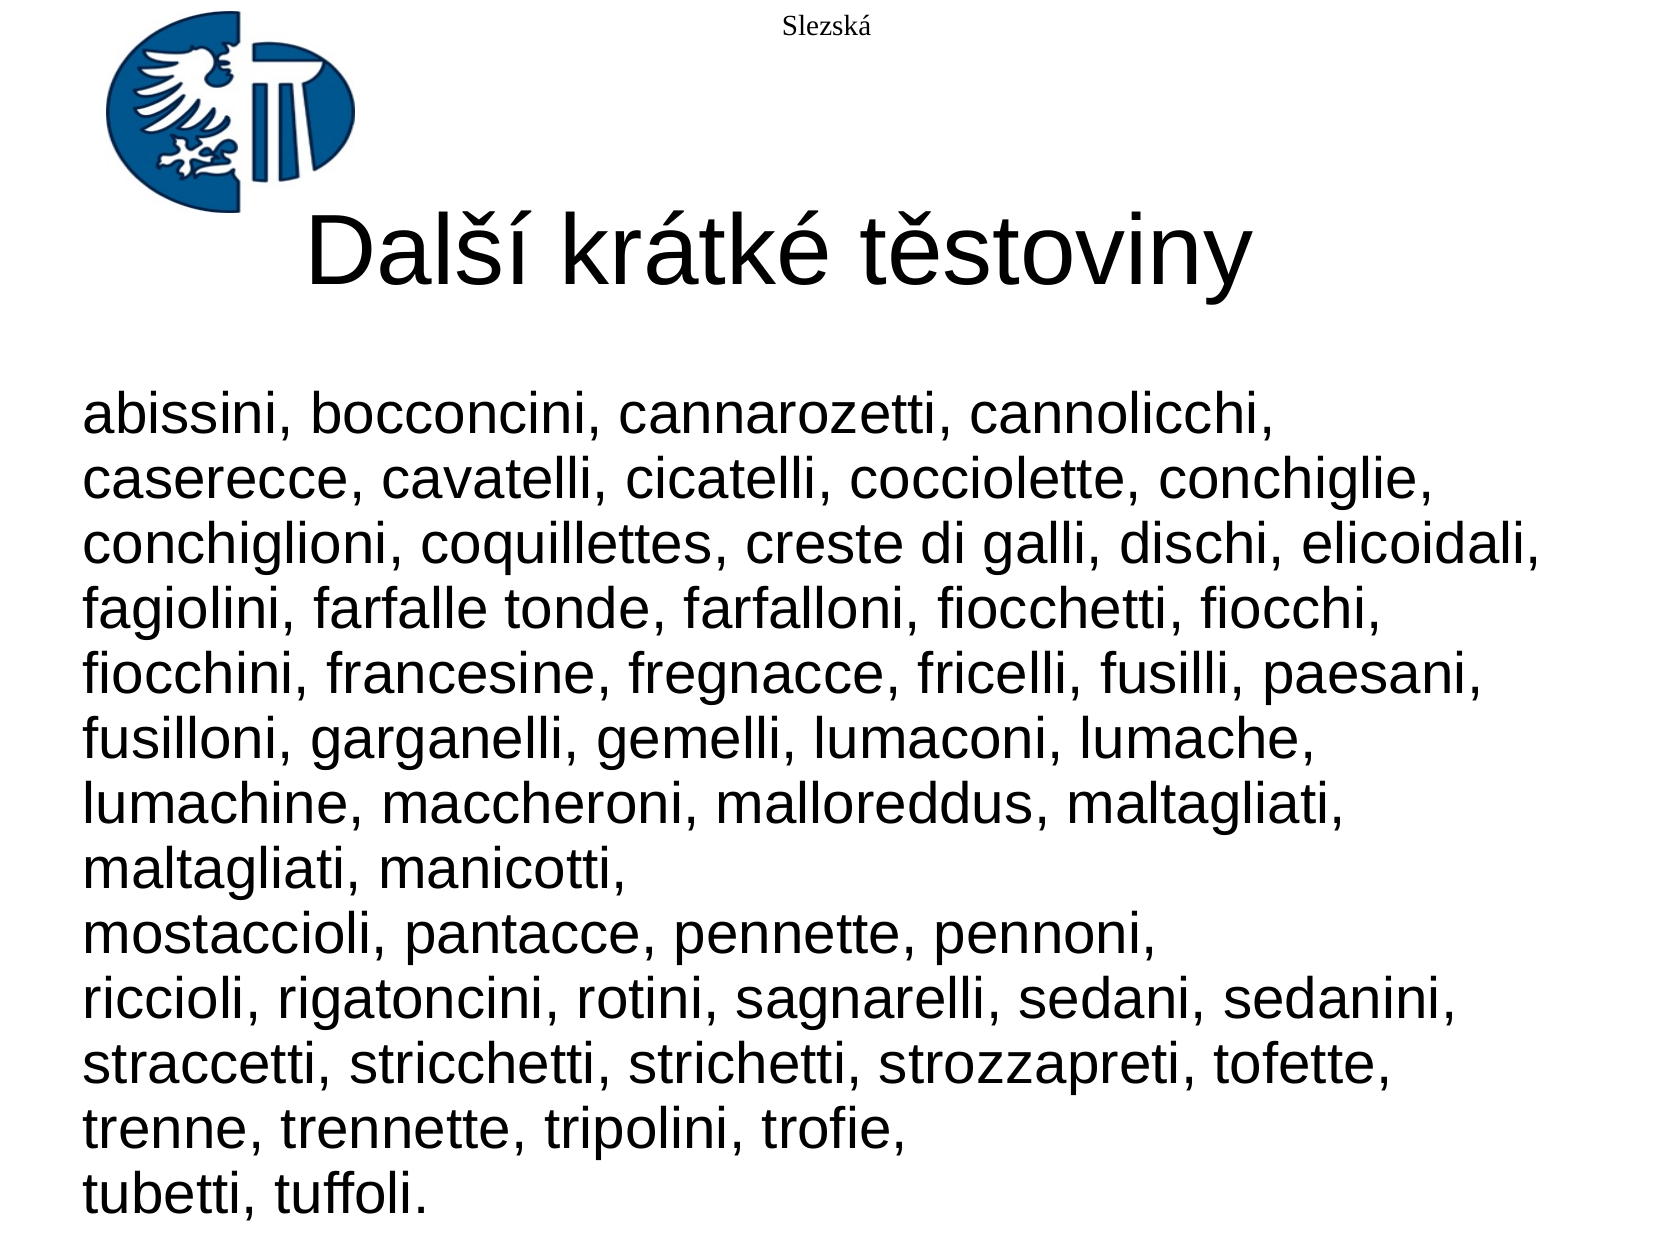

ahoj
 Další krátké těstoviny
abissini, bocconcini, cannarozetti, cannolicchi, caserecce, cavatelli, cicatelli, cocciolette, conchiglie, conchiglioni, coquillettes, creste di galli, dischi, elicoidali, fagiolini, farfalle tonde, farfalloni, fiocchetti, fiocchi, fiocchini, francesine, fregnacce, fricelli, fusilli, paesani, fusilloni, garganelli, gemelli, lumaconi, lumache, lumachine, maccheroni, malloreddus, maltagliati, maltagliati, manicotti,
mostaccioli, pantacce, pennette, pennoni,
riccioli, rigatoncini, rotini, sagnarelli, sedani, sedanini, straccetti, stricchetti, strichetti, strozzapreti, tofette, trenne, trennette, tripolini, trofie,
tubetti, tuffoli.